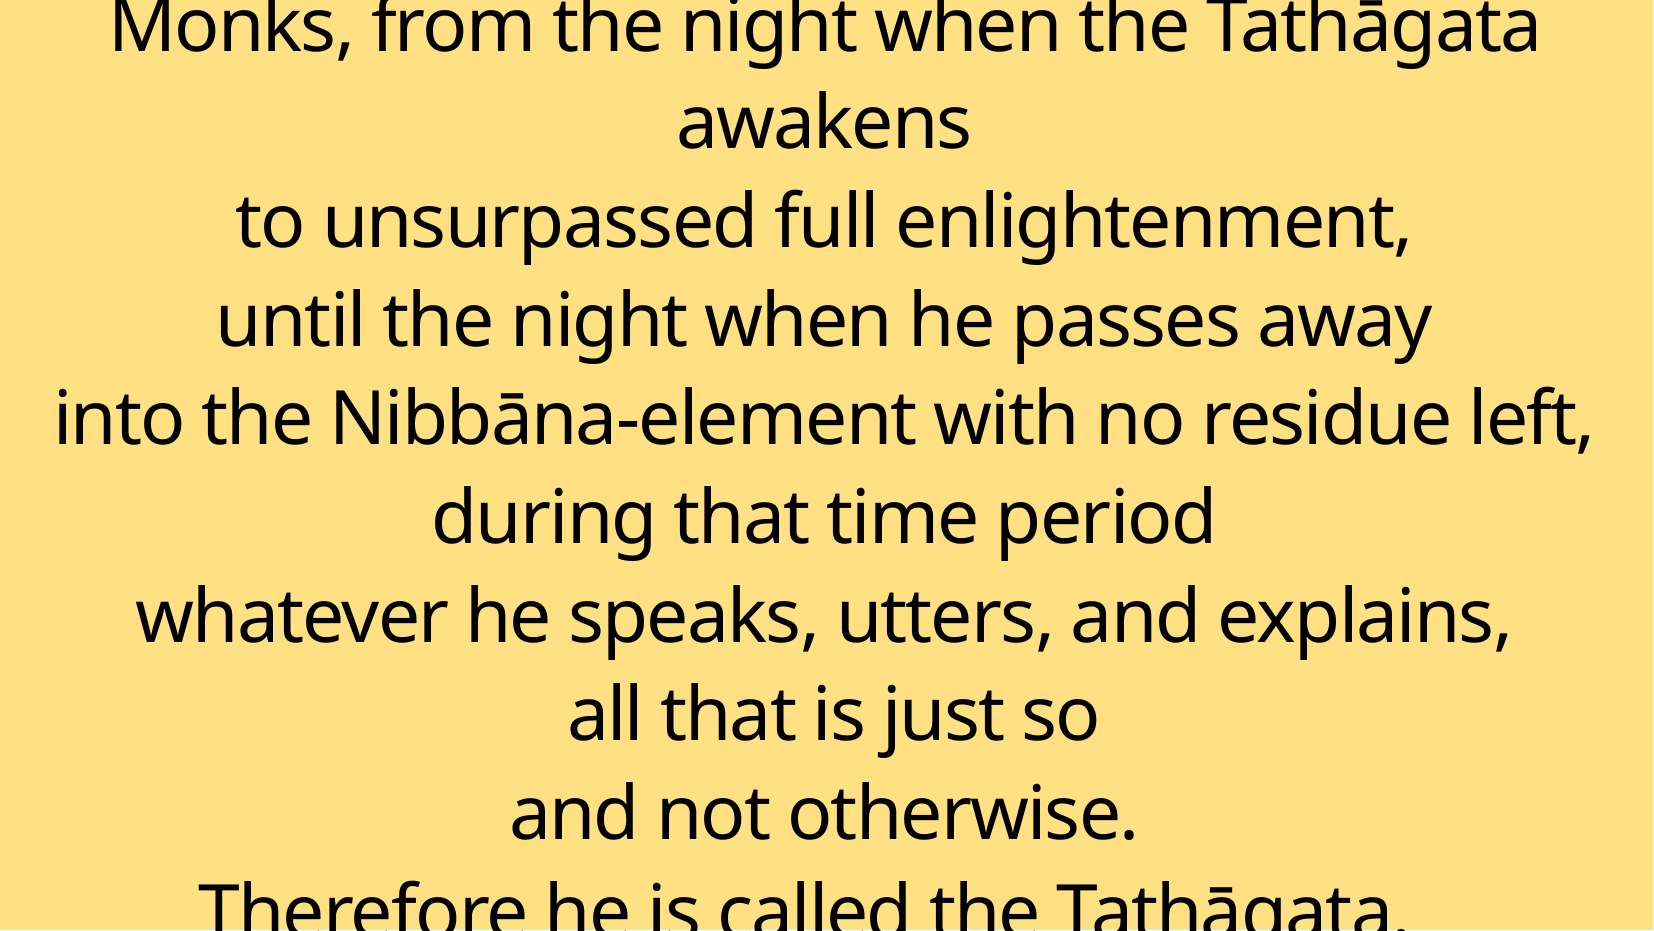

# Monks, from the night when the Tathāgata awakens
to unsurpassed full enlightenment,
until the night when he passes away
into the Nibbāna-element with no residue left,
during that time period
whatever he speaks, utters, and explains,
 all that is just so
and not otherwise.
Therefore he is called the Tathāgata.